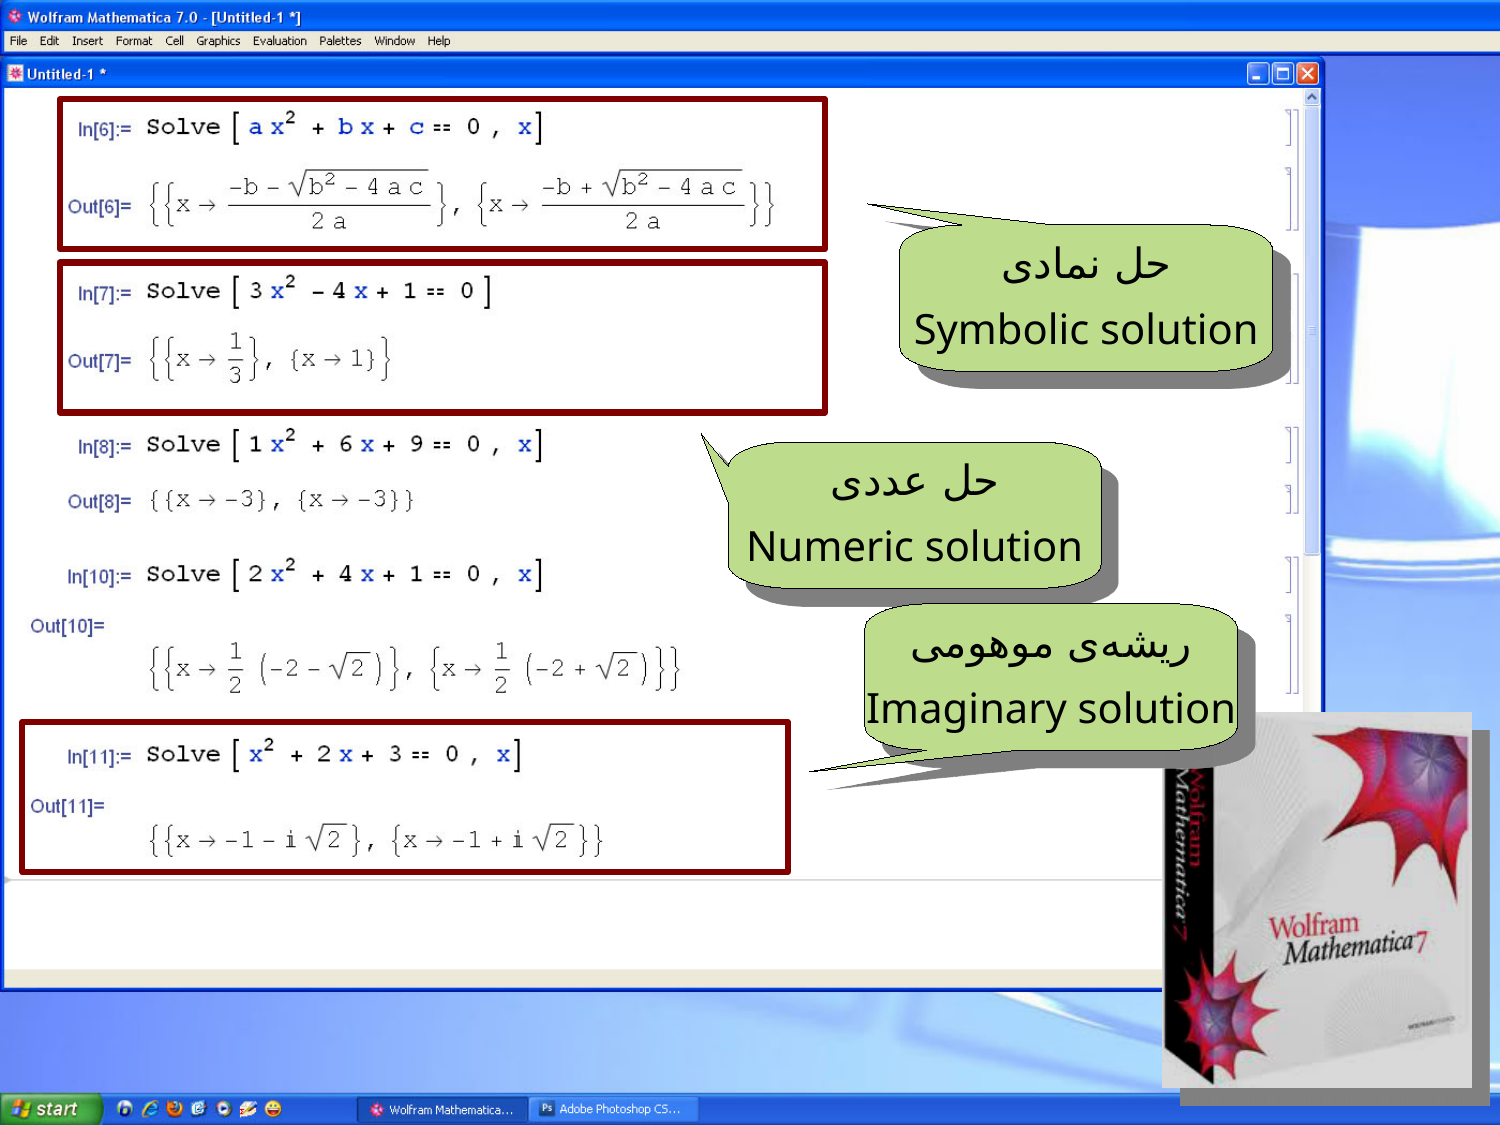

حل نمادی
Symbolic solution
حل عددی
Numeric solution
ریشه‌ی موهومی
Imaginary solution
اصول کامپیوتر ۱ / مبانی کامپیوتر و برنامه‌سازی
8